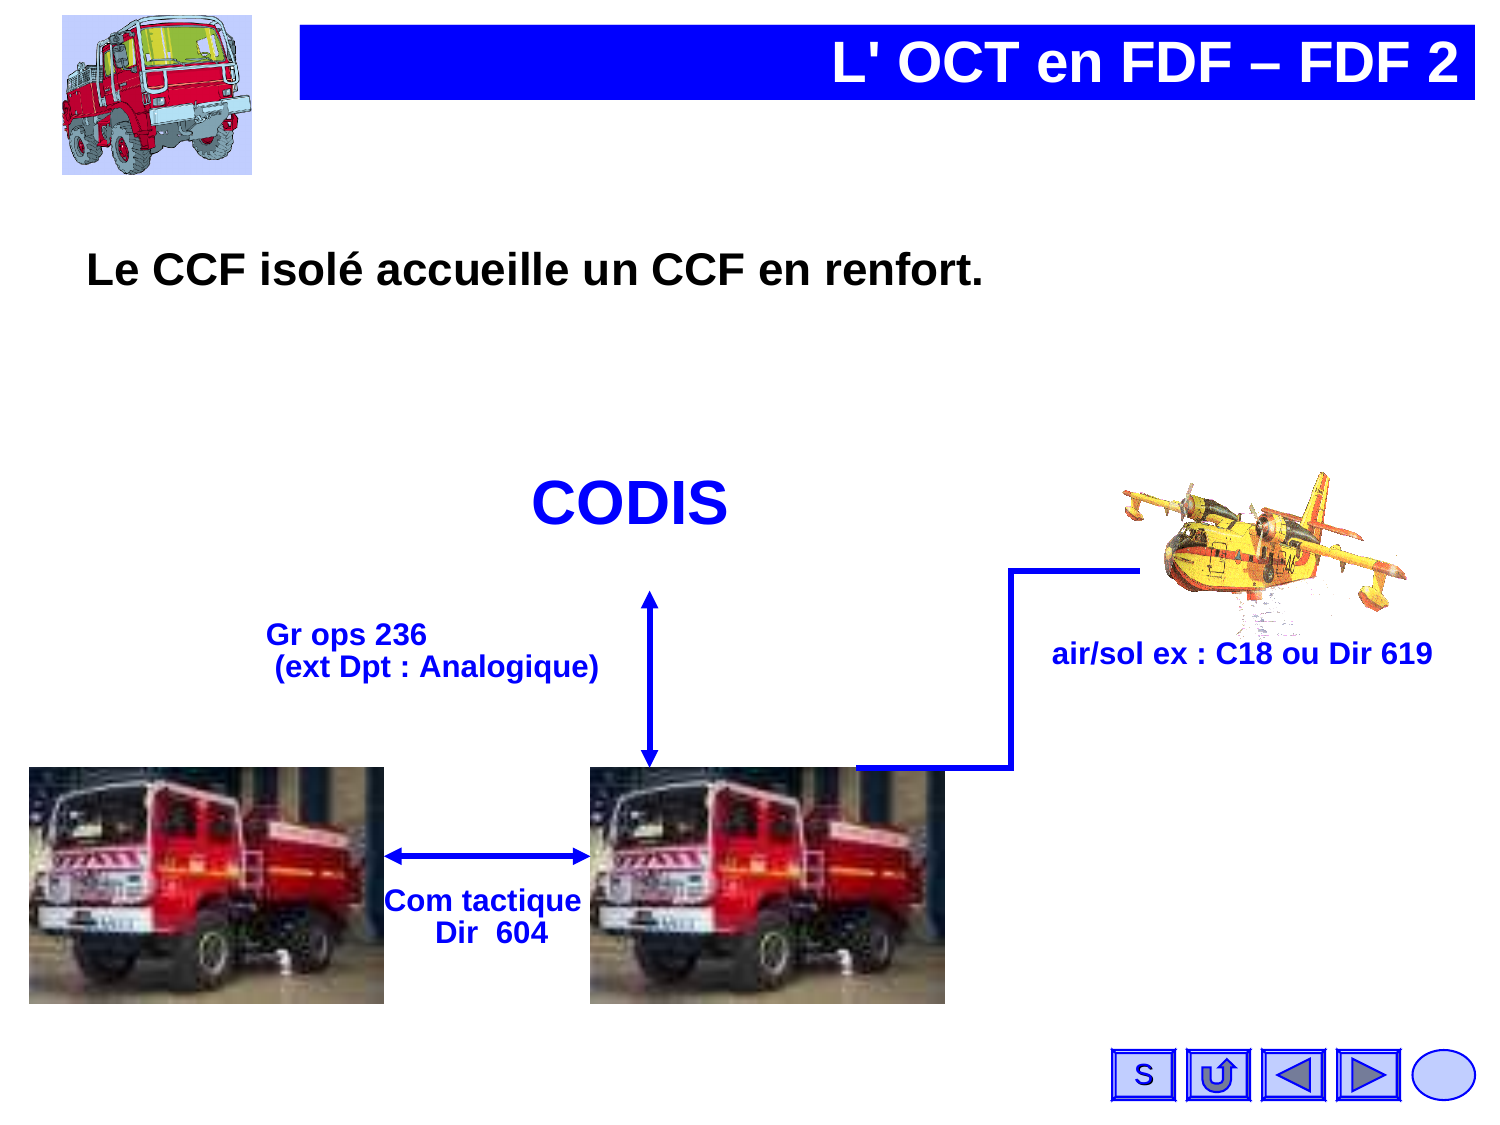

L' OCT en FDF – FDF 2
 Le CCF isolé accueille un CCF en renfort.
CODIS
Gr ops 236
 (ext Dpt : Analogique)
air/sol ex : C18 ou Dir 619
Com tactique
Dir 604